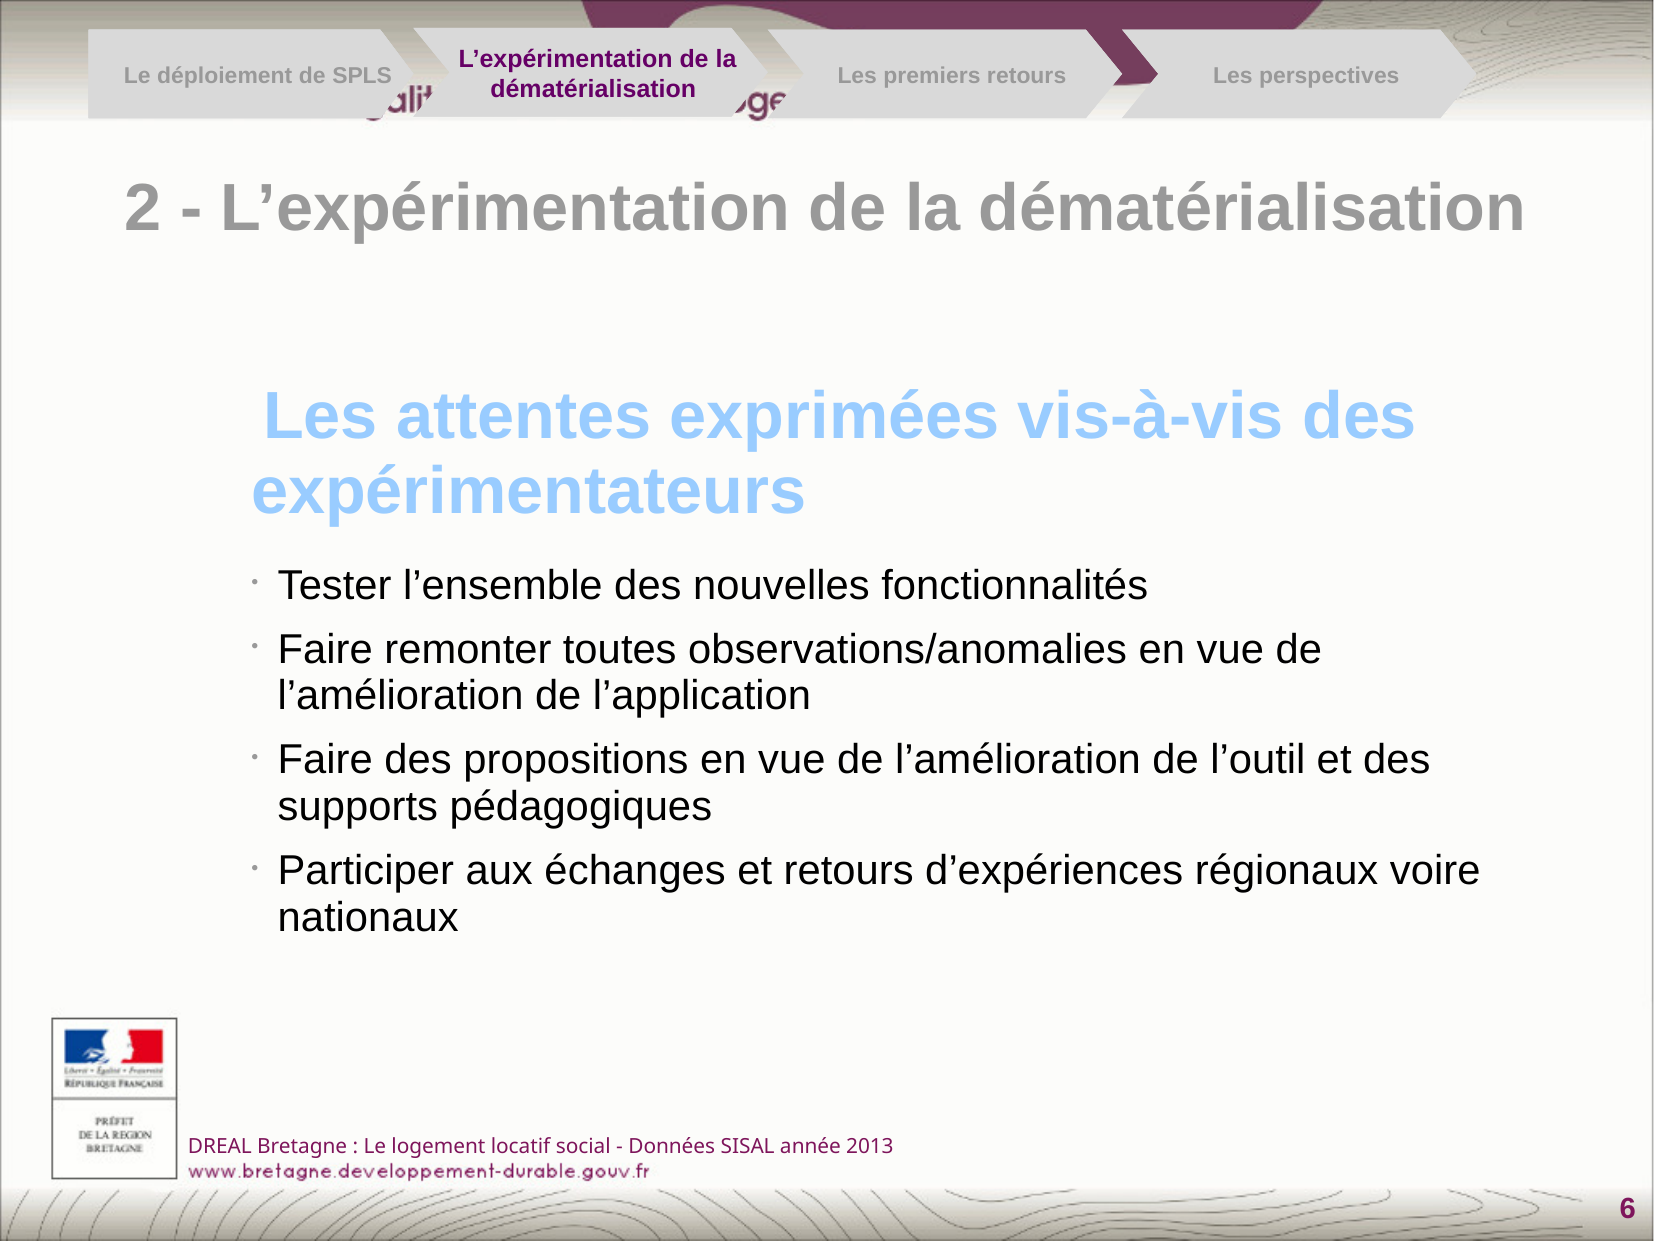

Les premiers retours
Le déploiement de SPLS
Le déploiement de SPLS
L’expérimentation de la dématérialisation
Les perspectives
L’expérimentation de la dématérialisation
Le déploiement de SPLS
Le déploiement de SPLS
Les premiers retours
Les perspectives
# 2 - L’expérimentation de la dématérialisation
Les attentes exprimées vis-à-vis des expérimentateurs
Tester l’ensemble des nouvelles fonctionnalités
Faire remonter toutes observations/anomalies en vue de l’amélioration de l’application
Faire des propositions en vue de l’amélioration de l’outil et des supports pédagogiques
Participer aux échanges et retours d’expériences régionaux voire nationaux
DREAL Bretagne : Le logement locatif social - Données SISAL année 2013